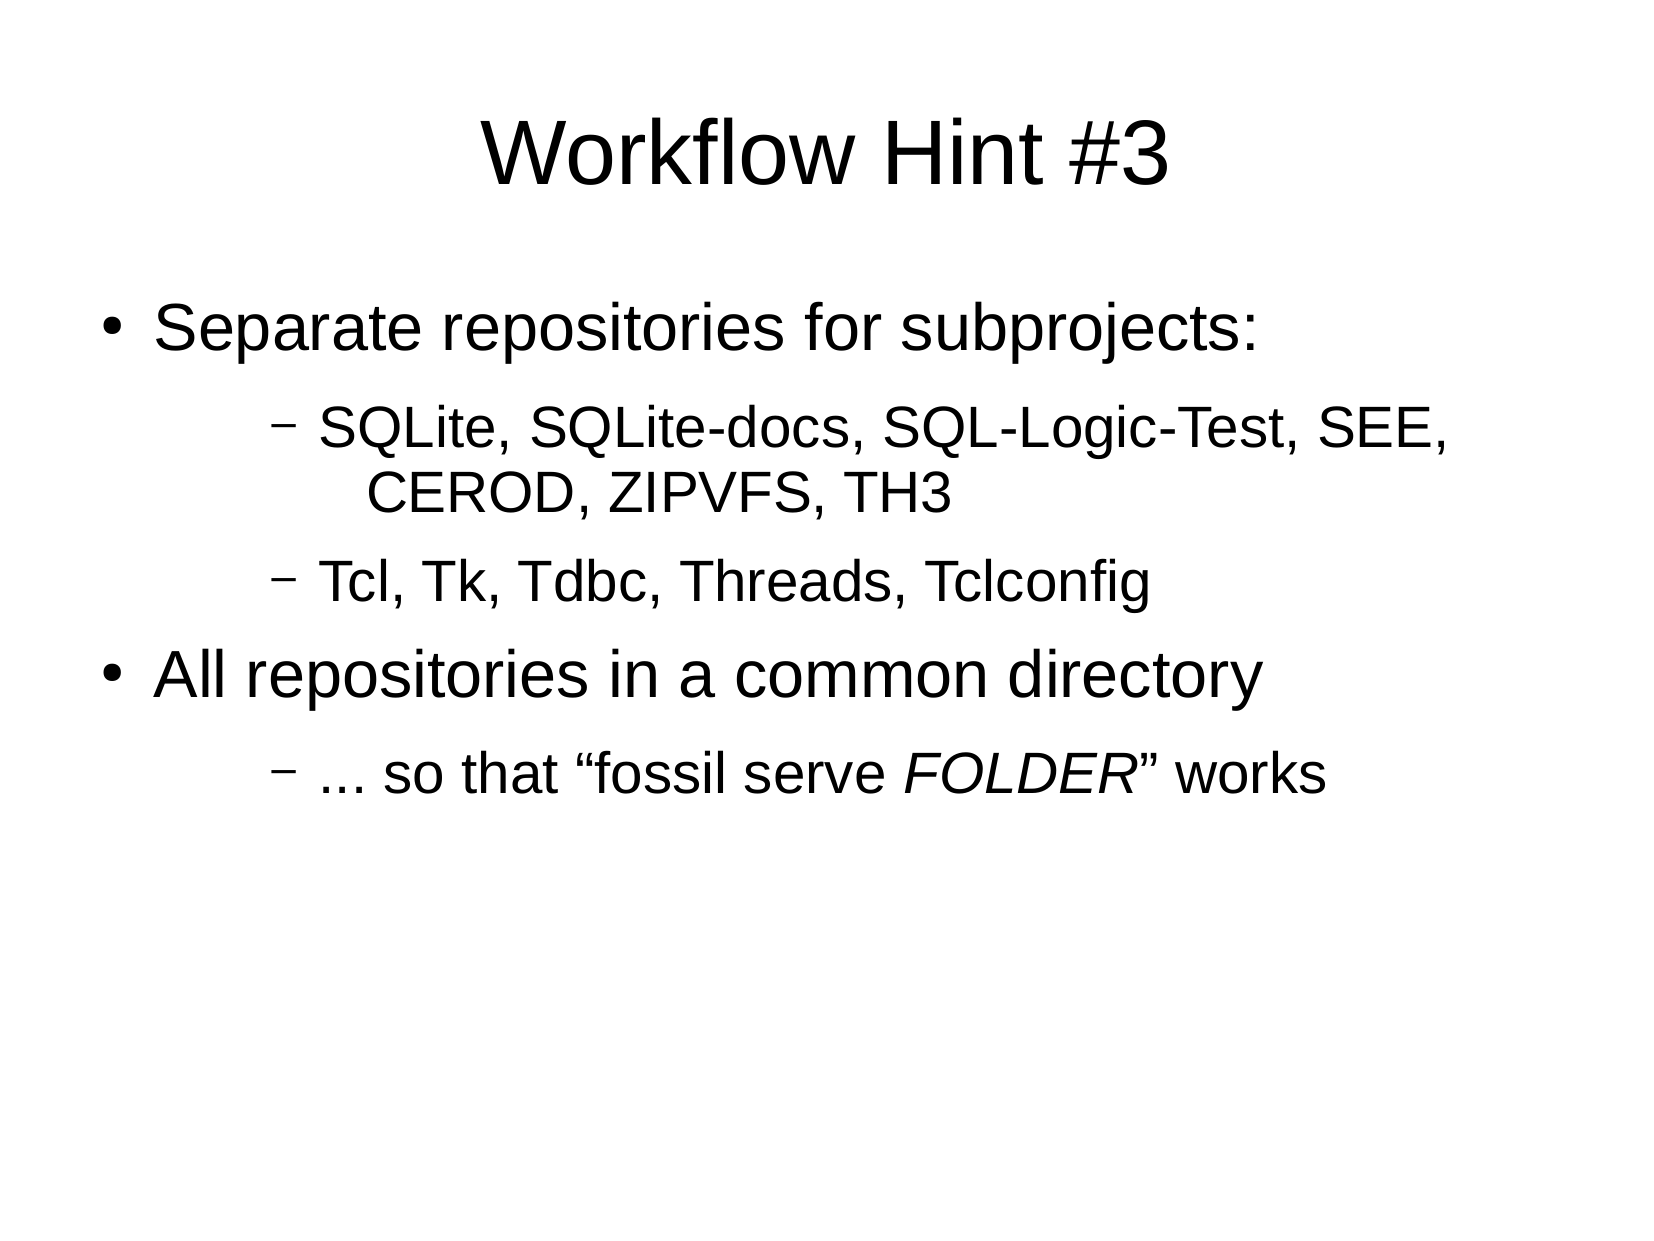

# Workflow Hint #3
Separate repositories for subprojects:
SQLite, SQLite-docs, SQL-Logic-Test, SEE, CEROD, ZIPVFS, TH3
Tcl, Tk, Tdbc, Threads, Tclconfig
All repositories in a common directory
... so that “fossil serve FOLDER” works